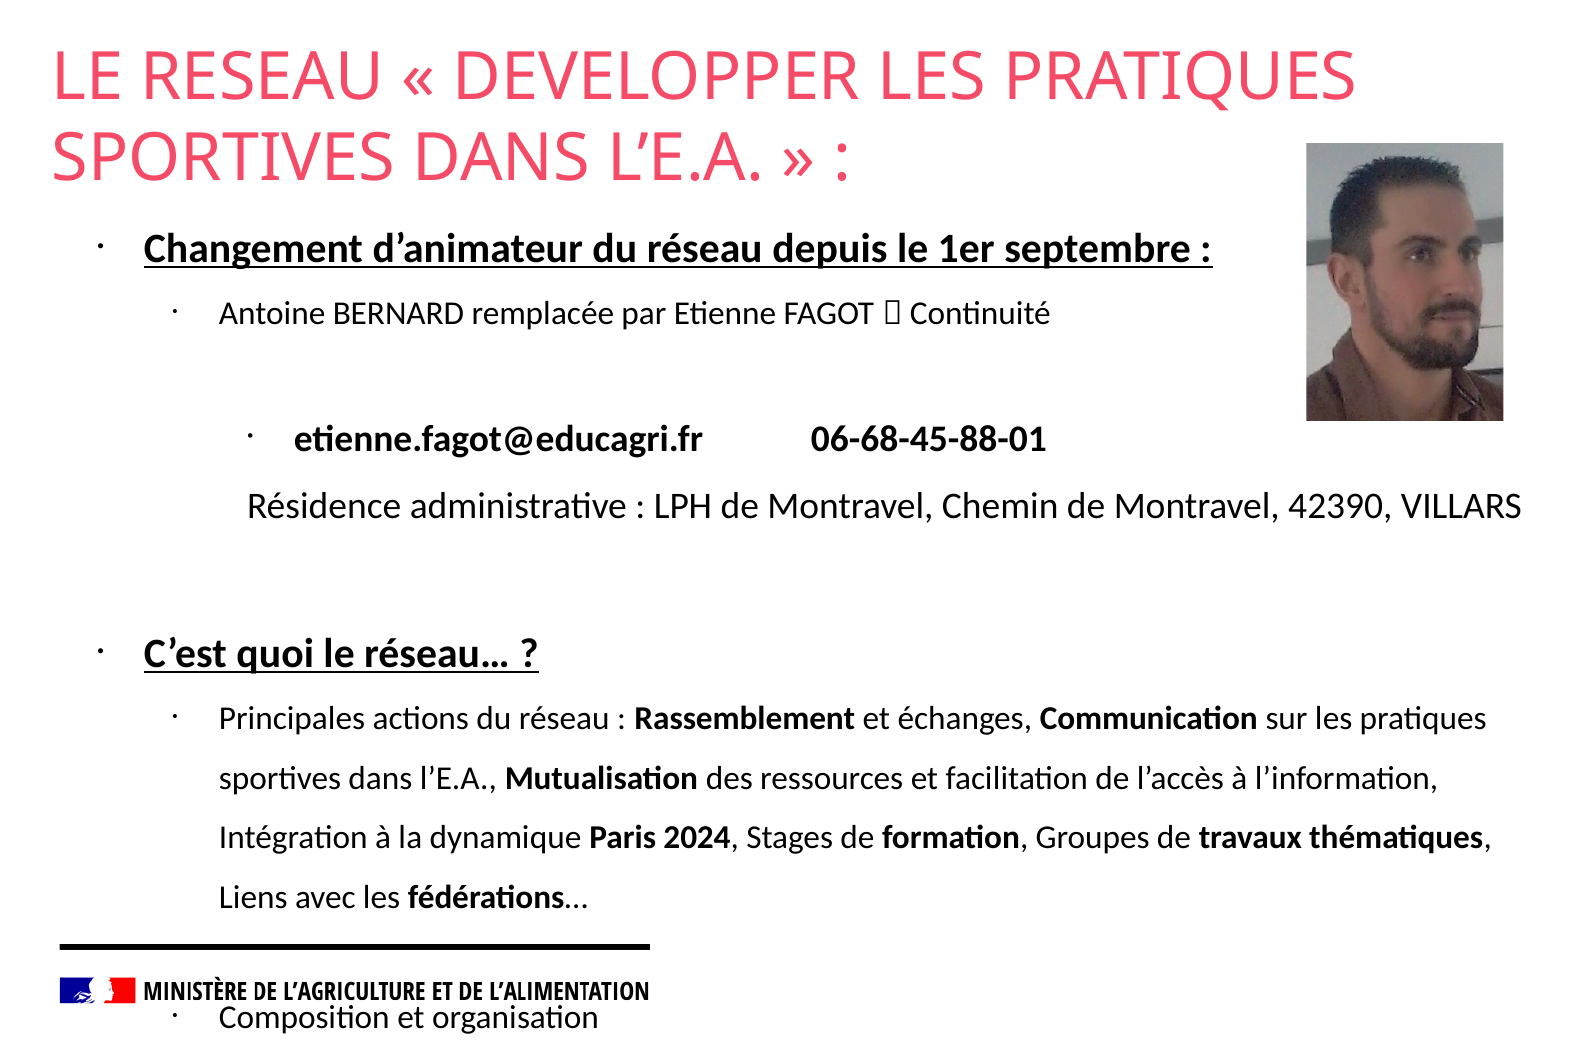

# LE RESEAU « DEVELOPPER LES PRATIQUES SPORTIVES DANS L’E.A. » :
Changement d’animateur du réseau depuis le 1er septembre :
Antoine BERNARD remplacée par Etienne FAGOT  Continuité
etienne.fagot@educagri.fr		06-68-45-88-01
Résidence administrative : LPH de Montravel, Chemin de Montravel, 42390, VILLARS
C’est quoi le réseau… ?
Principales actions du réseau : Rassemblement et échanges, Communication sur les pratiques sportives dans l’E.A., Mutualisation des ressources et facilitation de l’accès à l’information, Intégration à la dynamique Paris 2024, Stages de formation, Groupes de travaux thématiques, Liens avec les fédérations…
Composition et organisation